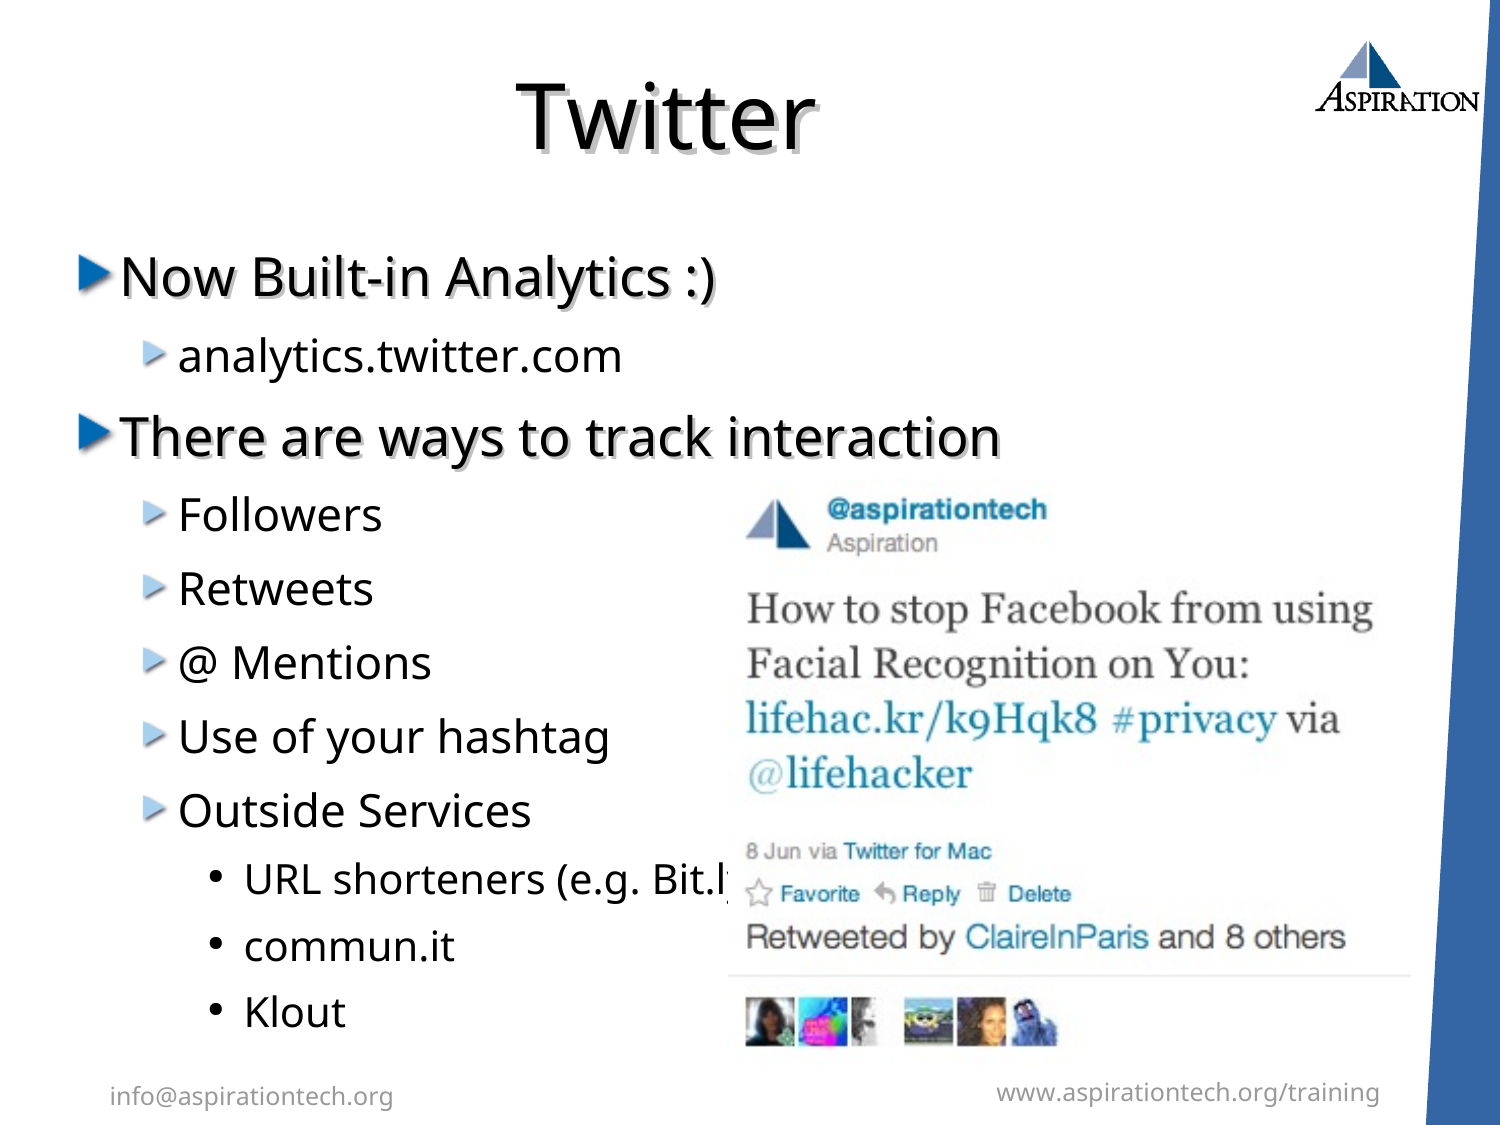

# Twitter
Now Built-in Analytics :)
analytics.twitter.com
There are ways to track interaction
Followers
Retweets
@ Mentions
Use of your hashtag
Outside Services
URL shorteners (e.g. Bit.ly)
commun.it
Klout